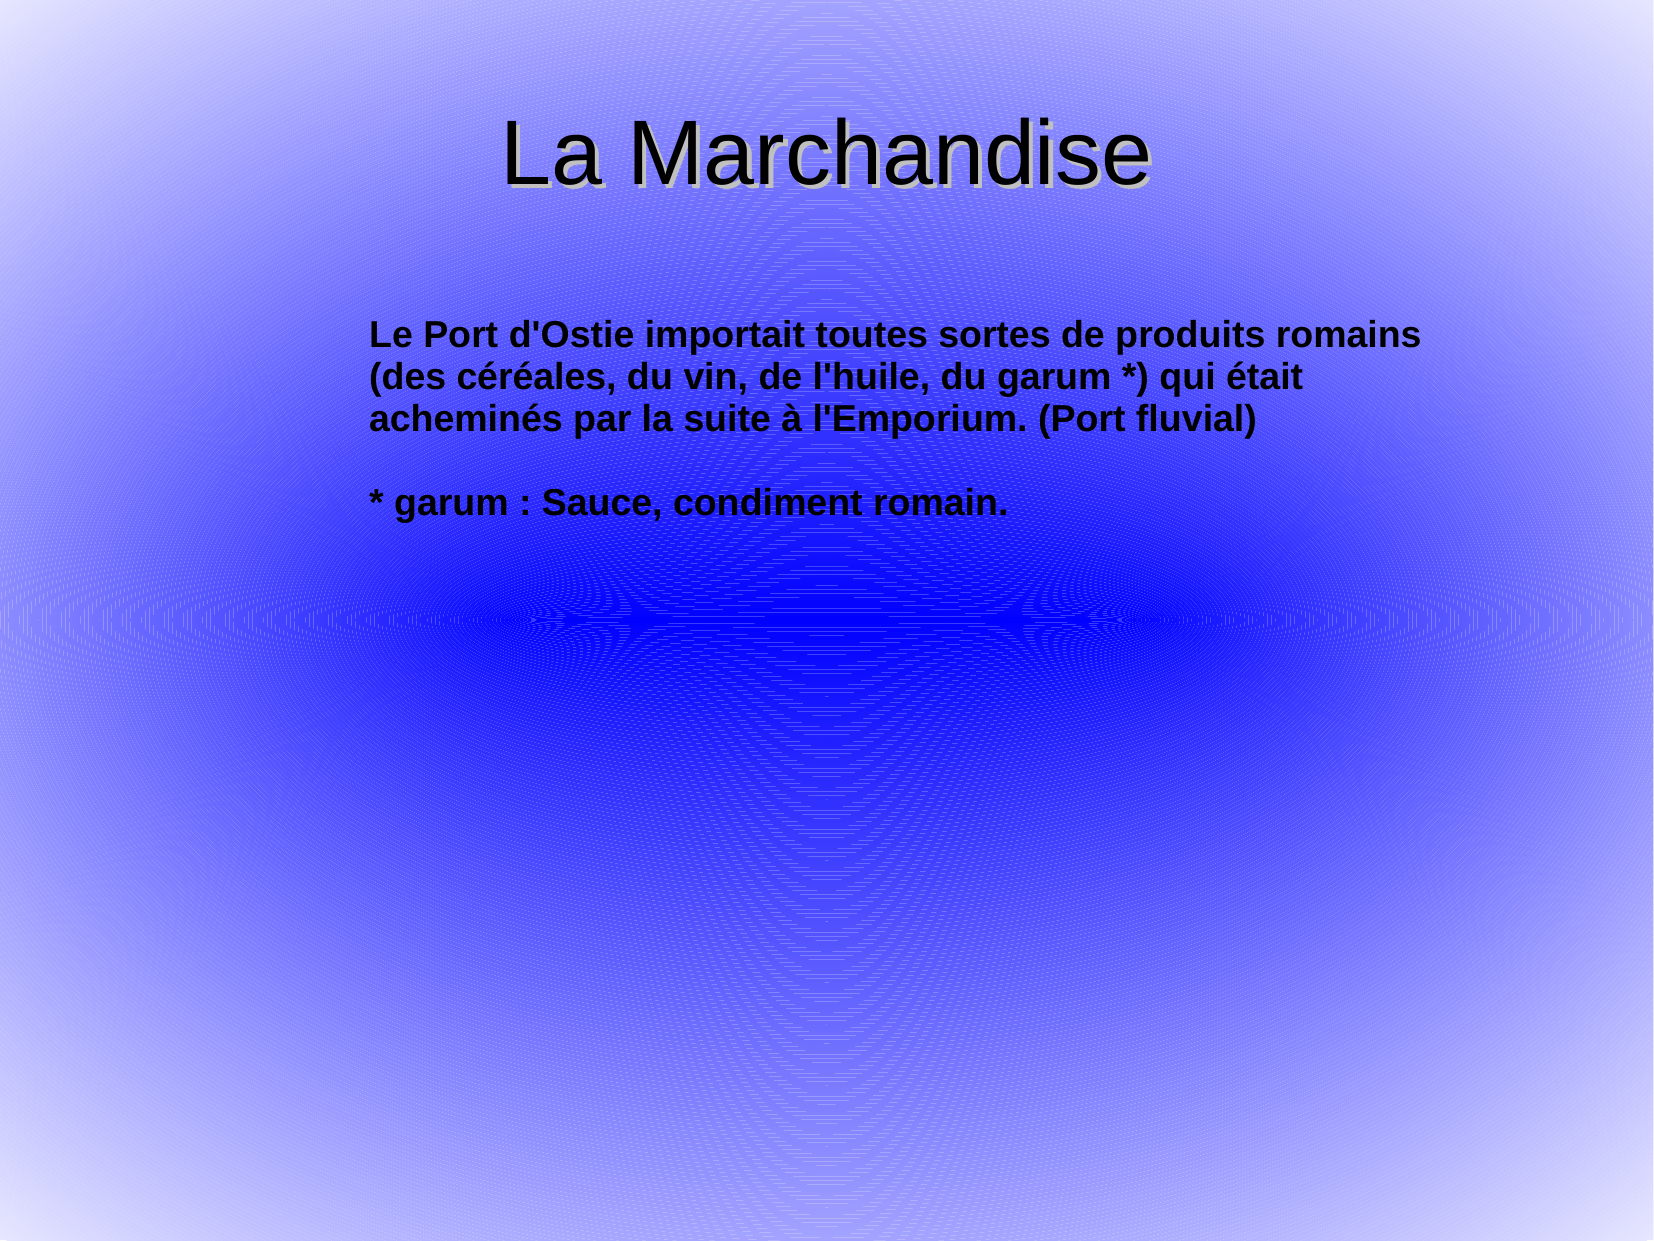

# La Marchandise
Le Port d'Ostie importait toutes sortes de produits romains (des céréales, du vin, de l'huile, du garum *) qui était acheminés par la suite à l'Emporium. (Port fluvial)
* garum : Sauce, condiment romain.